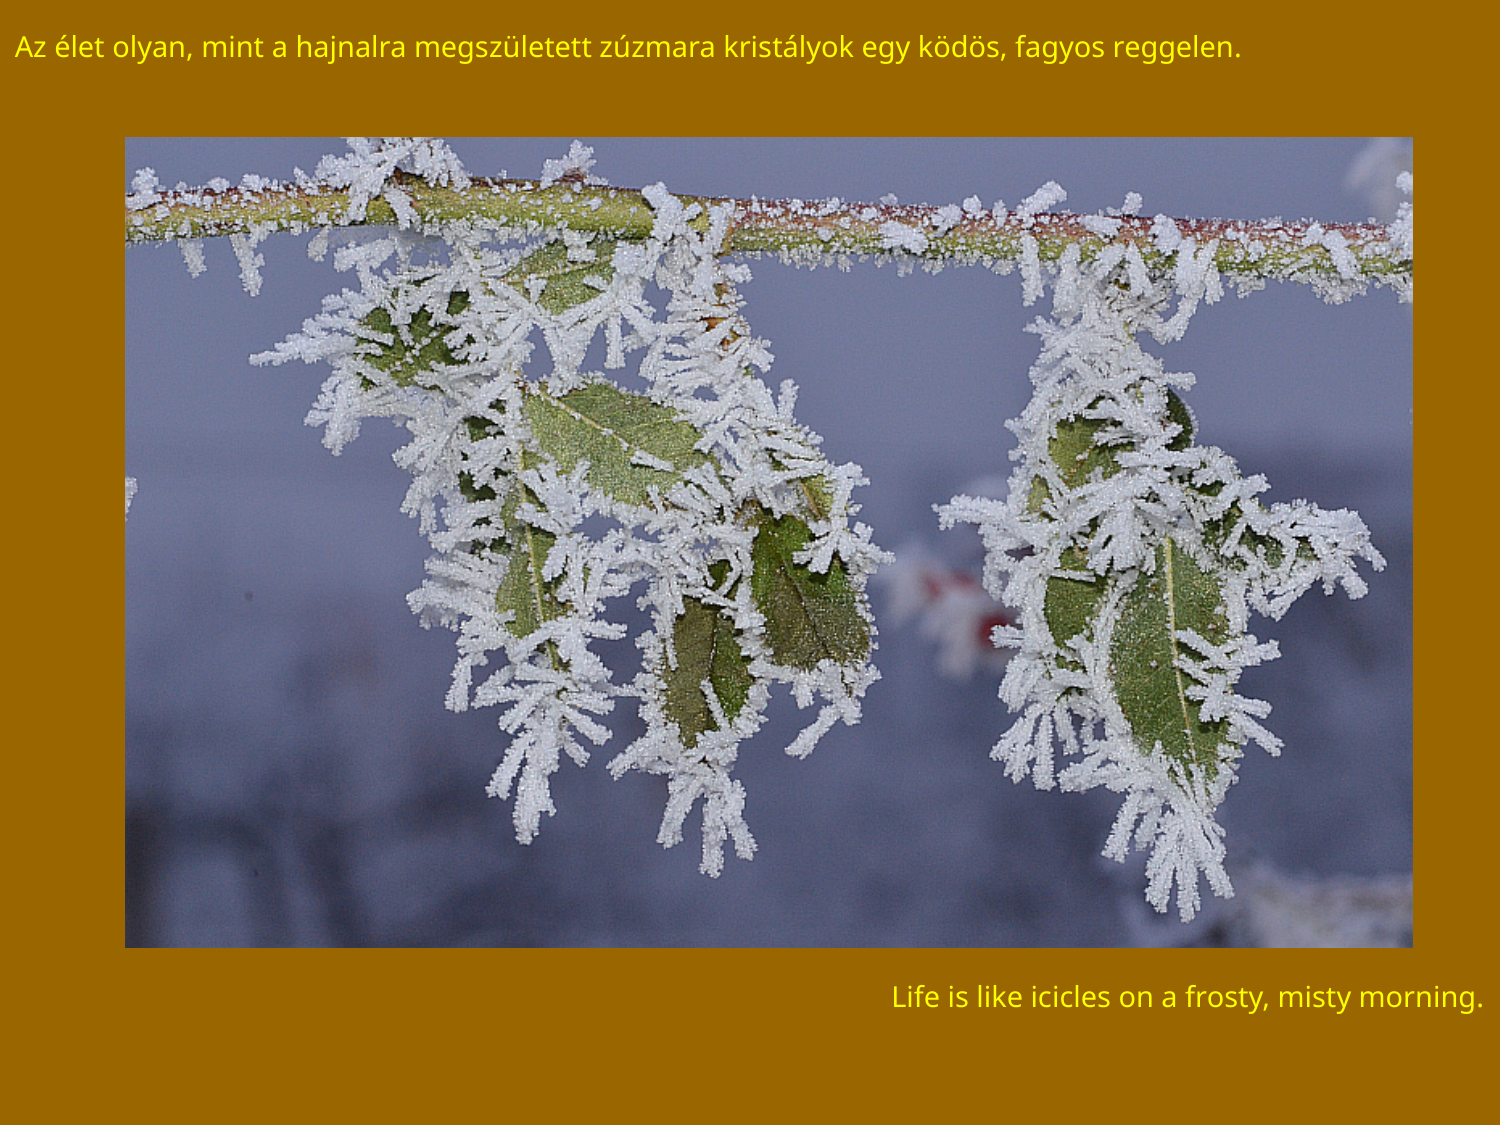

Az élet olyan, mint a hajnalra megszületett zúzmara kristályok egy ködös, fagyos reggelen.
Life is like icicles on a frosty, misty morning.